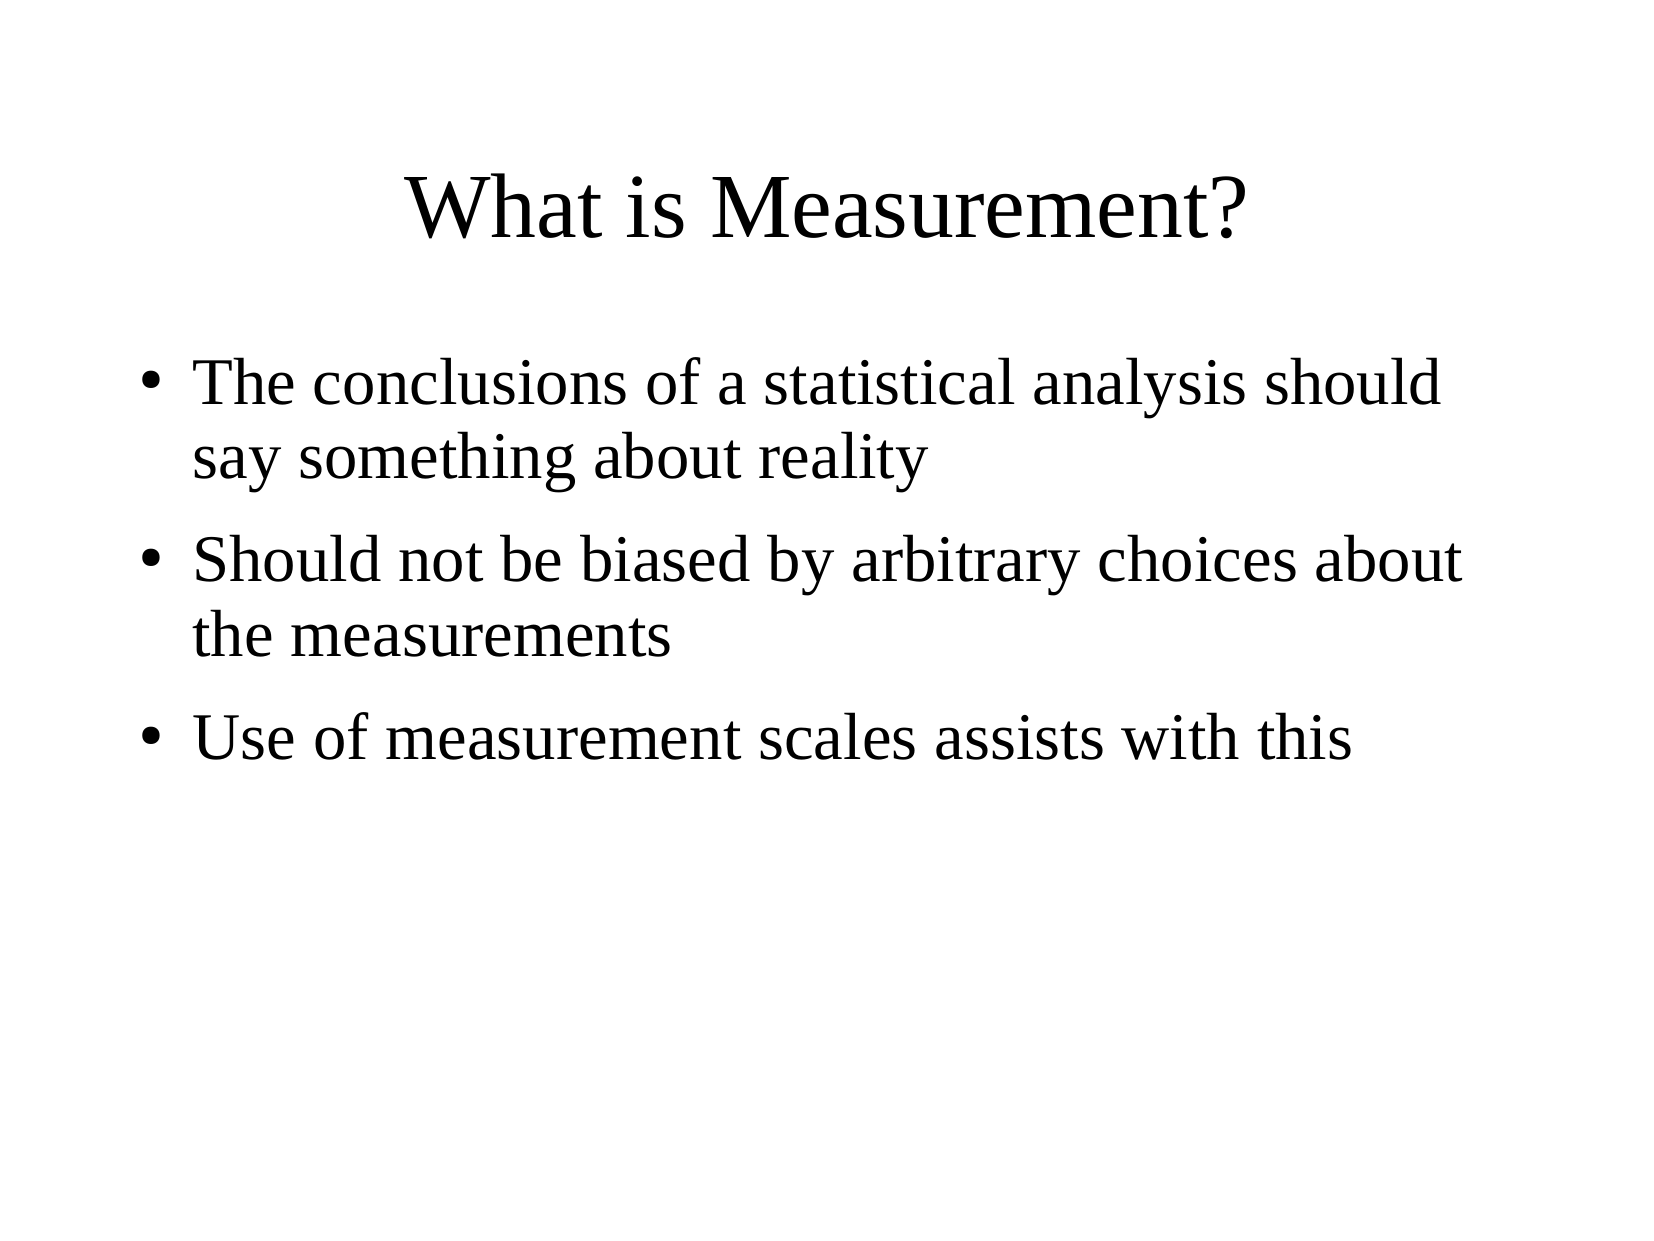

# What is Measurement?
The conclusions of a statistical analysis should say something about reality
Should not be biased by arbitrary choices about the measurements
Use of measurement scales assists with this